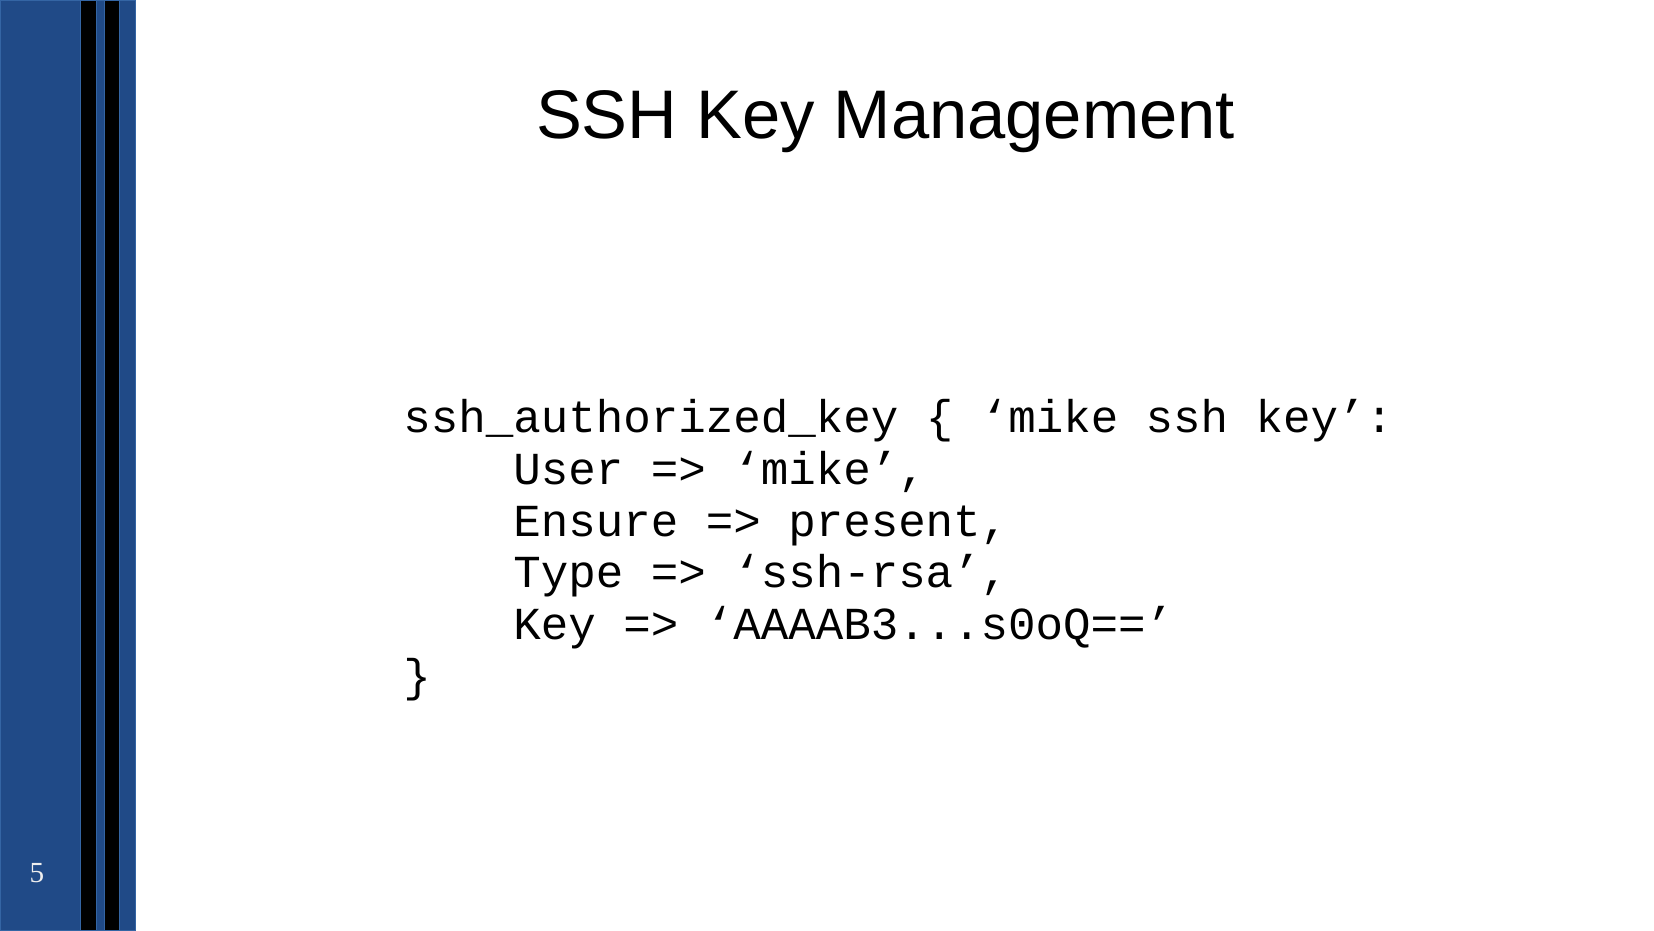

# SSH Key Management
ssh_authorized_key { ‘mike ssh key’:
 User => ‘mike’,
 Ensure => present,
 Type => ‘ssh-rsa’,
 Key => ‘AAAAB3...s0oQ==’
}
5